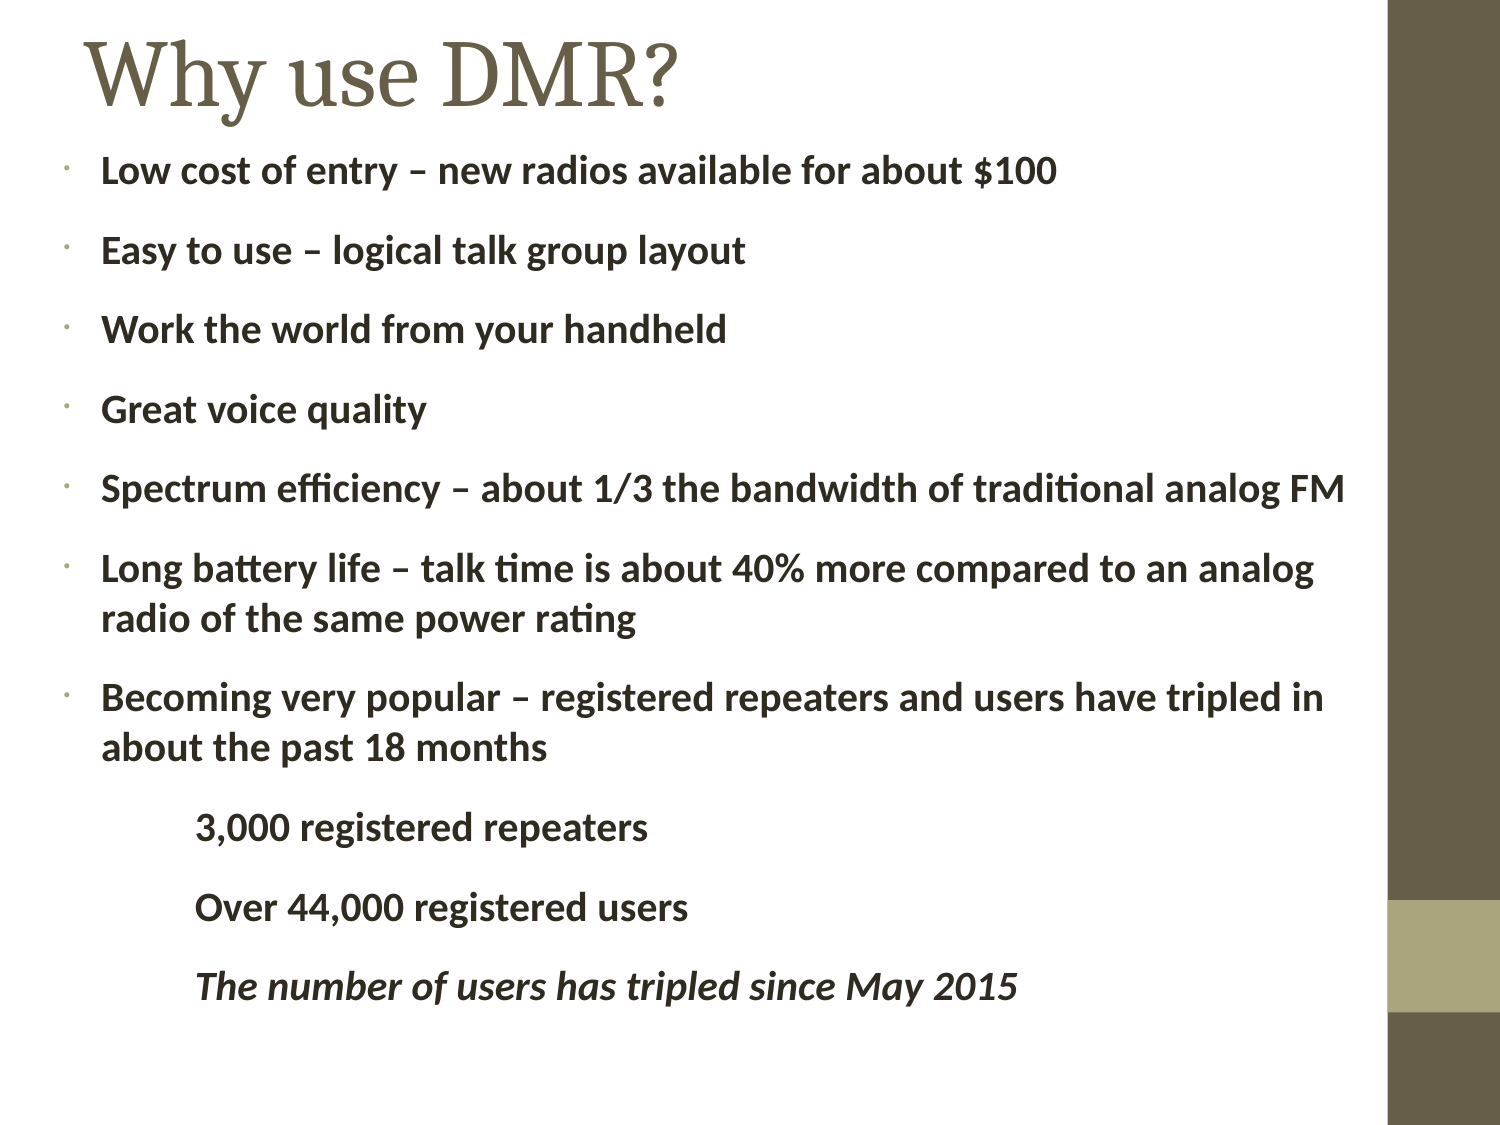

# Why use DMR?
Low cost of entry – new radios available for about $100
Easy to use – logical talk group layout
Work the world from your handheld
Great voice quality
Spectrum efficiency – about 1/3 the bandwidth of traditional analog FM
Long battery life – talk time is about 40% more compared to an analog radio of the same power rating
Becoming very popular – registered repeaters and users have tripled in about the past 18 months
 		3,000 registered repeaters
 		Over 44,000 registered users
 		The number of users has tripled since May 2015